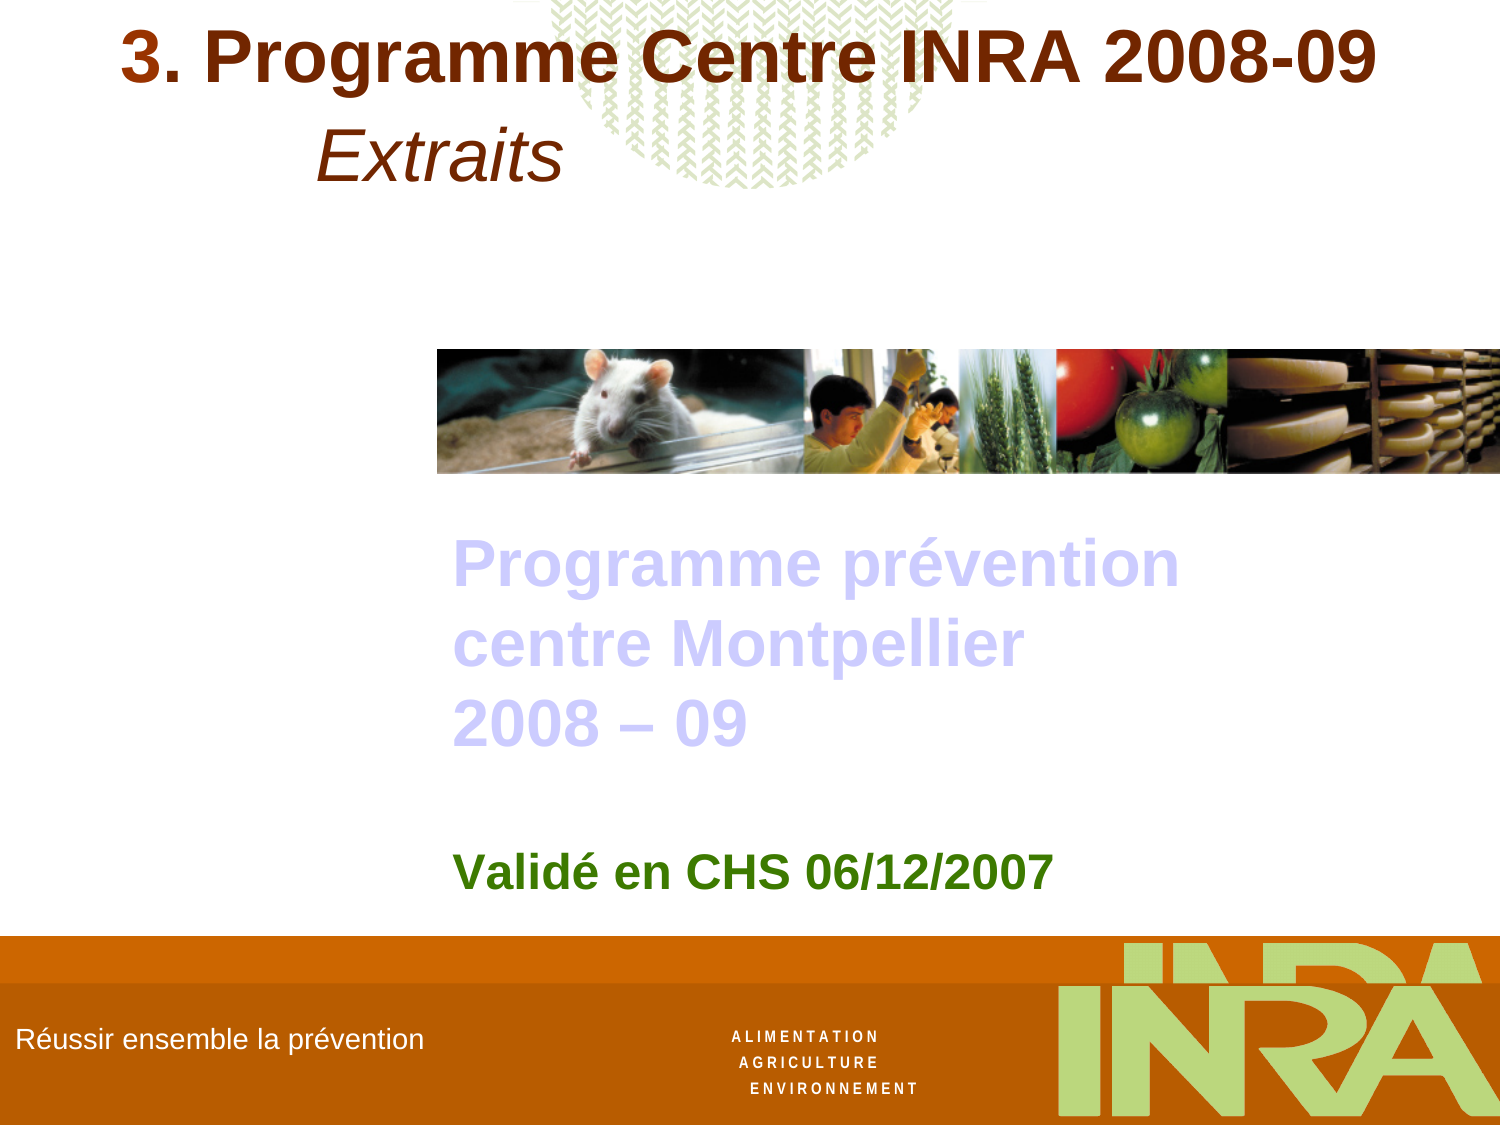

3. Programme Centre INRA 2008-09
		Extraits
Programme prévention
centre Montpellier
2008 – 09
Validé en CHS 06/12/2007
Réussir ensemble la prévention
Réussir ensemble la prévention
	A L I M E N T A T I O N
	 A G R I C U L T U R E
	 E N V I R O N N E M E N T